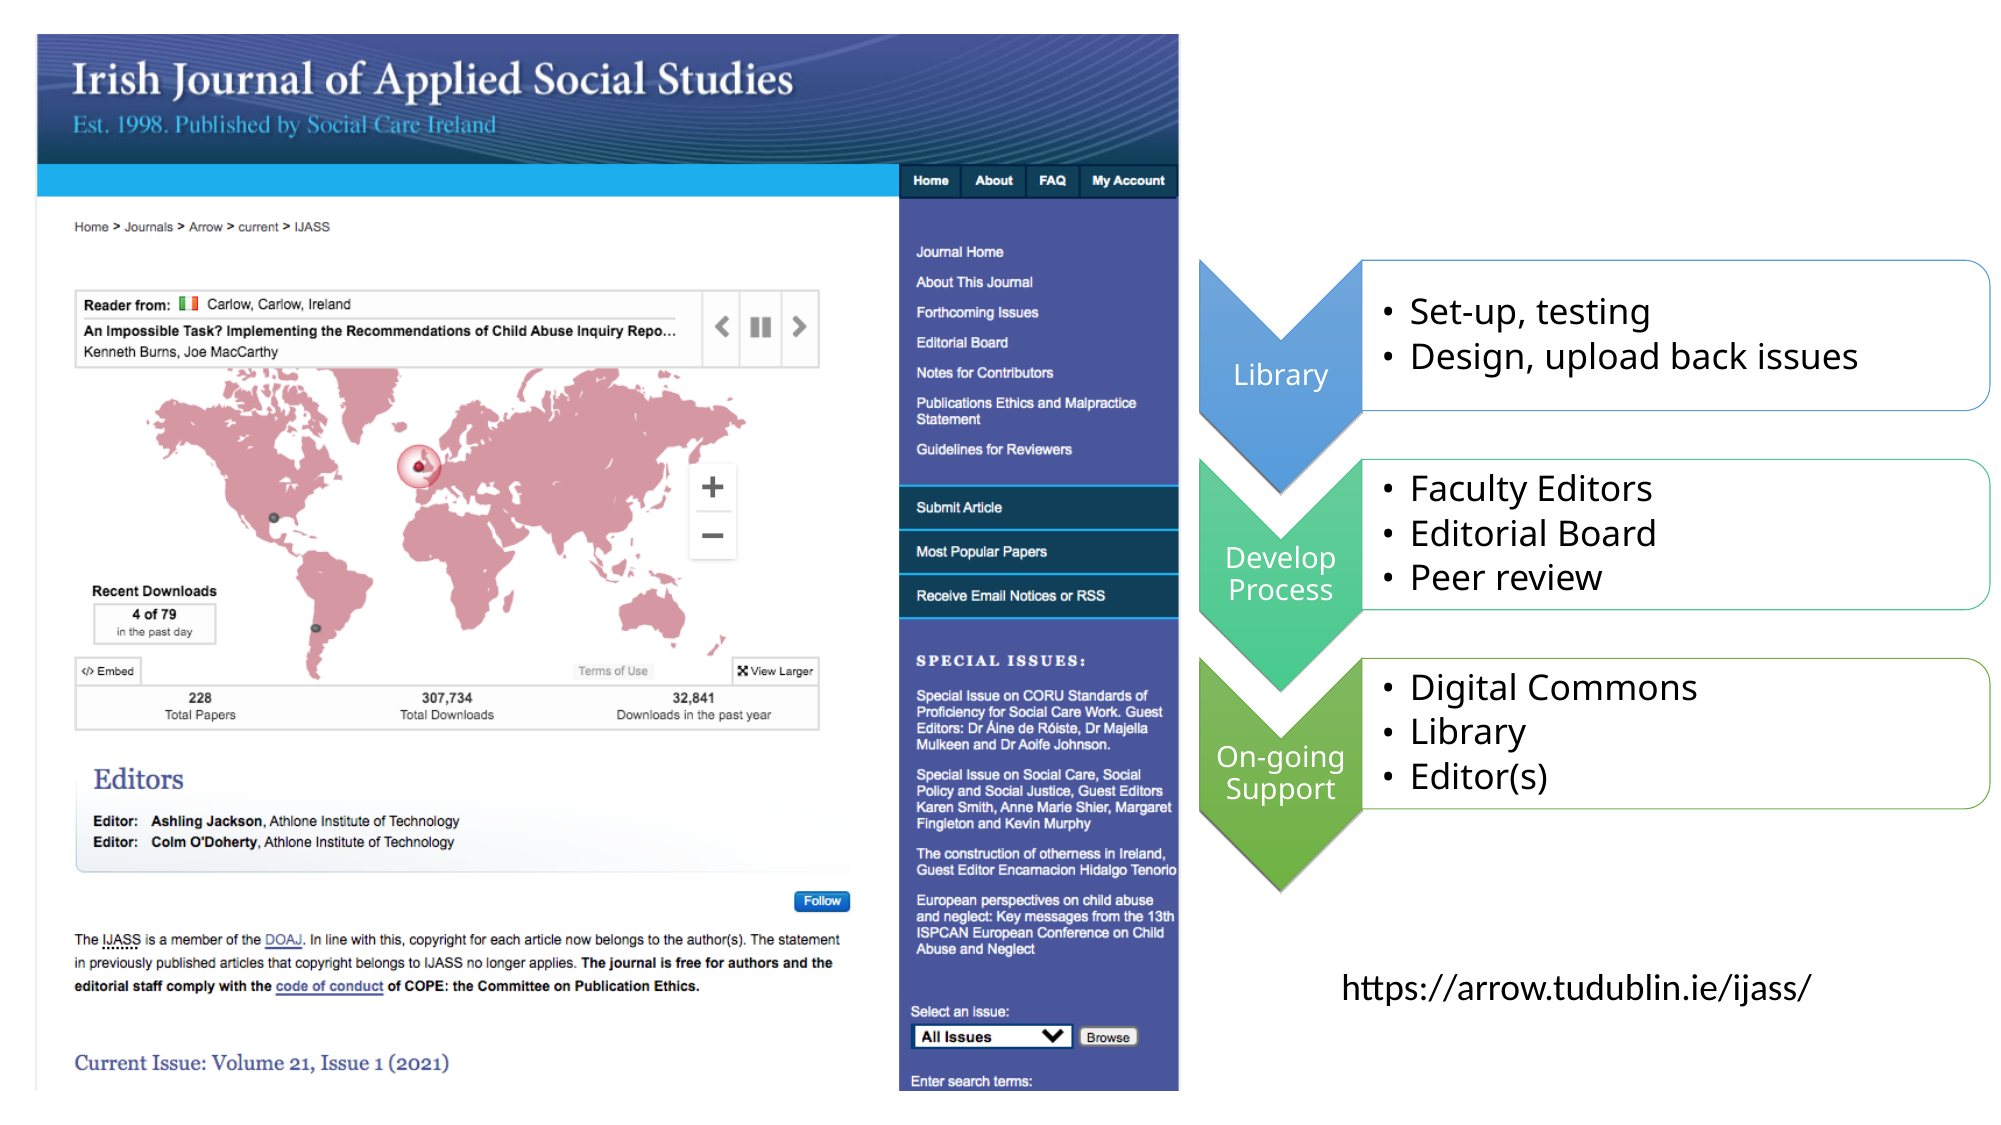

Library
Set-up, testing
Design, upload back issues
Develop Process
Faculty Editors
Editorial Board
Peer review
On-going Support
Digital Commons
Library
Editor(s)
https://arrow.tudublin.ie/ijass/